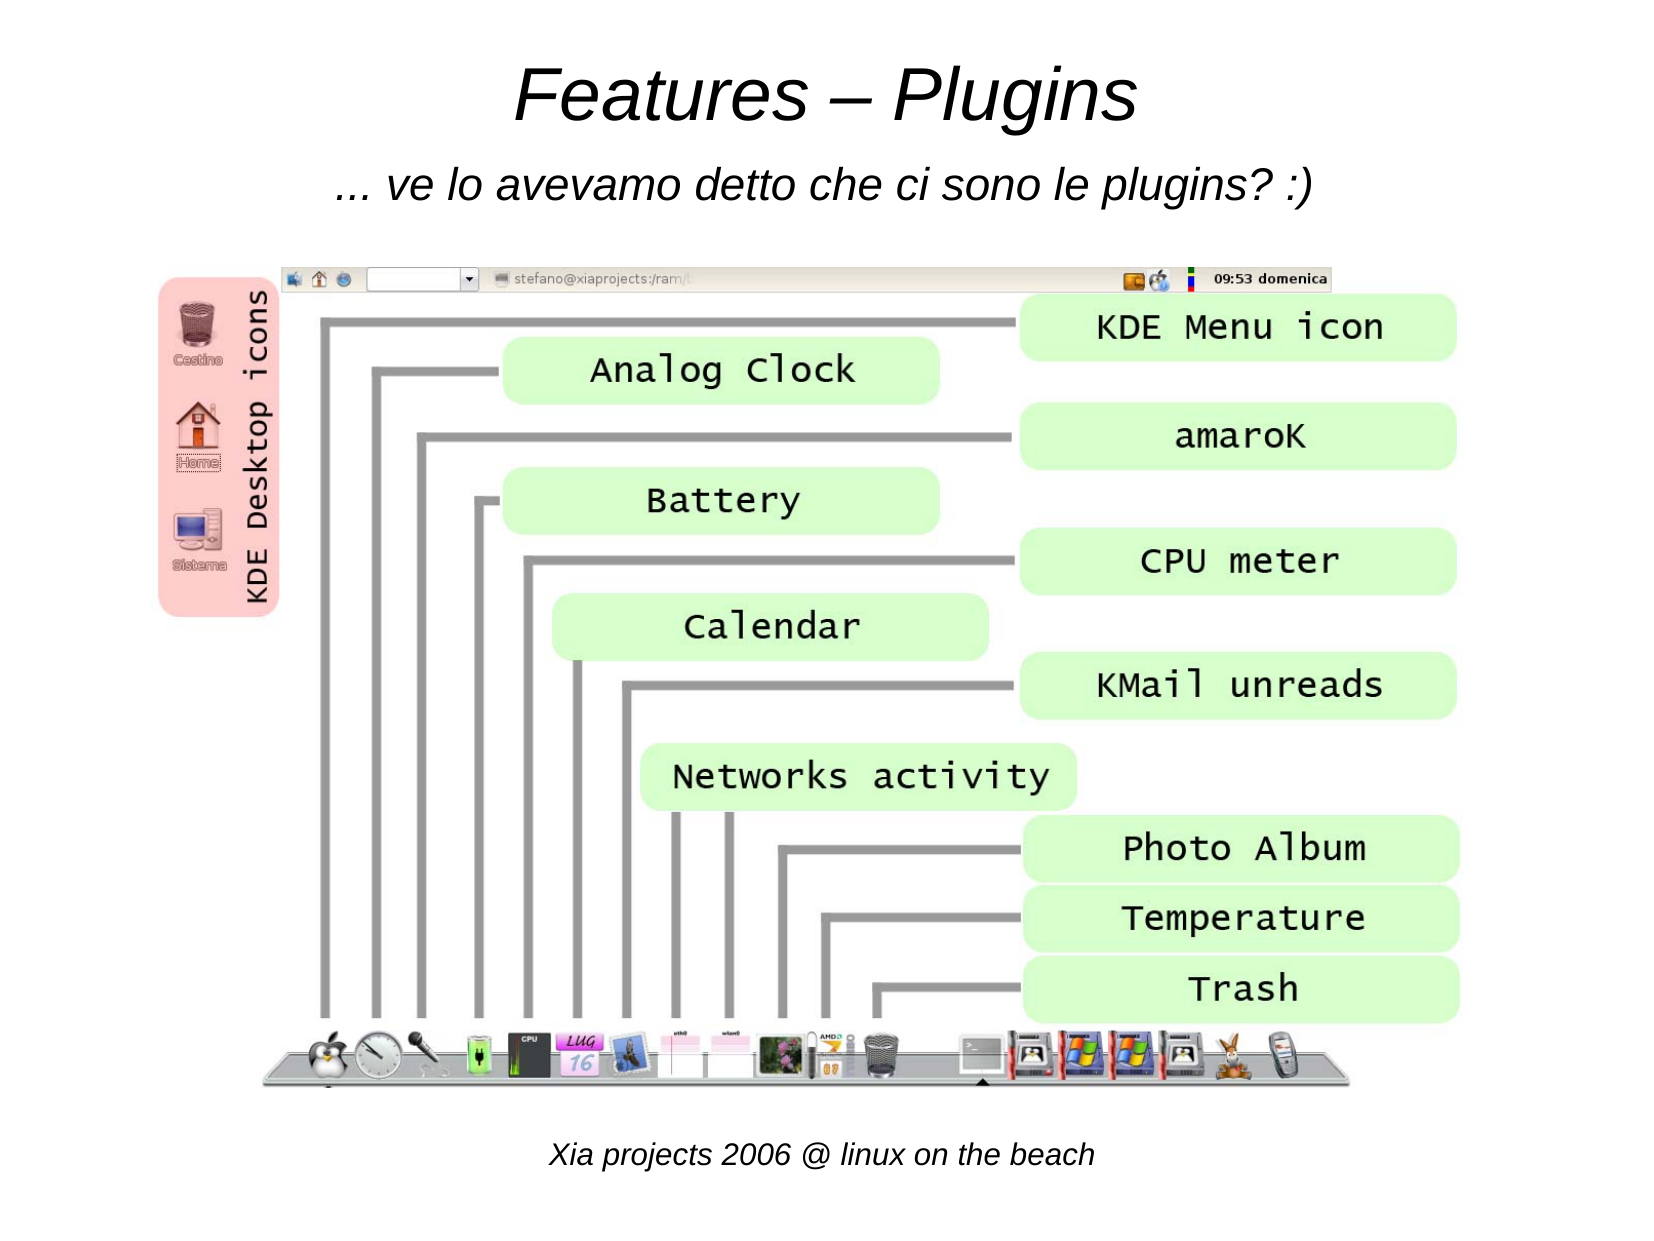

# Features – Plugins
... ve lo avevamo detto che ci sono le plugins? :)
Xia projects 2006 @ linux on the beach